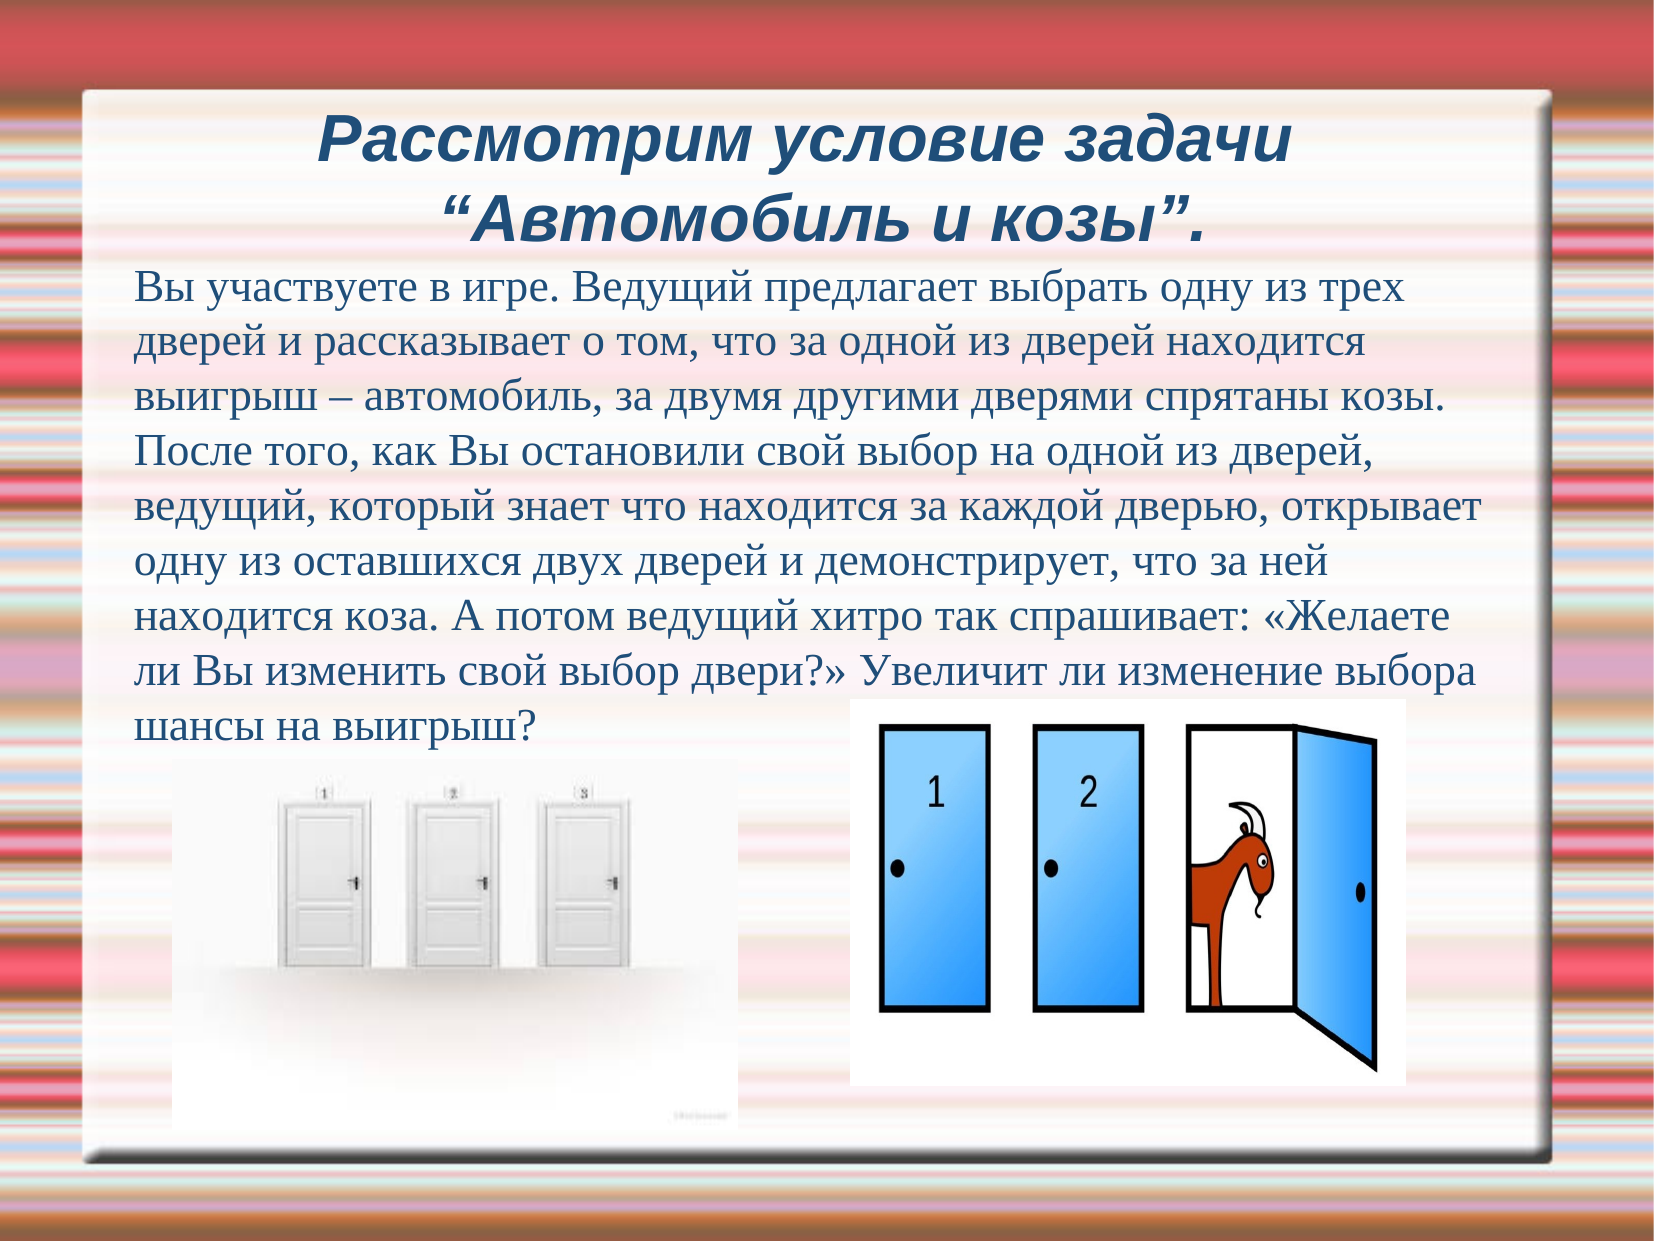

# Рассмотрим условие задачи “Автомобиль и козы”.
Вы участвуете в игре. Ведущий предлагает выбрать одну из трех дверей и рассказывает о том, что за одной из дверей находится выигрыш – автомобиль, за двумя другими дверями спрятаны козы. После того, как Вы остановили свой выбор на одной из дверей, ведущий, который знает что находится за каждой дверью, открывает одну из оставшихся двух дверей и демонстрирует, что за ней находится коза. А потом ведущий хитро так спрашивает: «Желаете ли Вы изменить свой выбор двери?» Увеличит ли изменение выбора шансы на выигрыш?